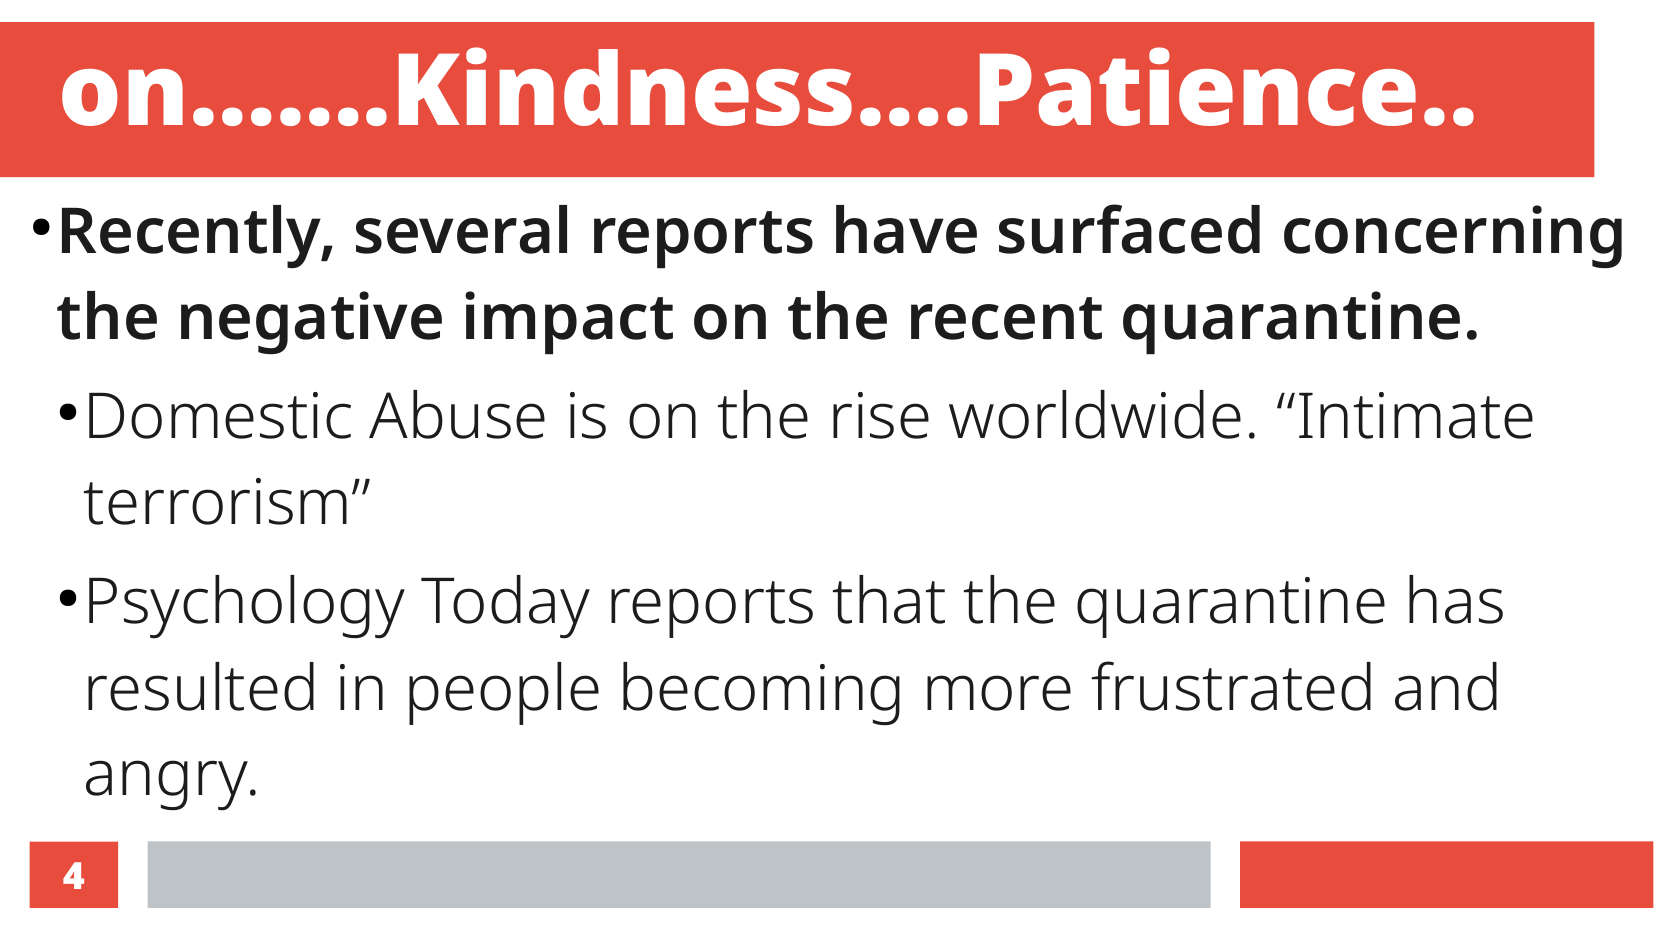

# Put on…….Kindness….Patience..
Recently, several reports have surfaced concerning the negative impact on the recent quarantine.
Domestic Abuse is on the rise worldwide. “Intimate terrorism”
Psychology Today reports that the quarantine has resulted in people becoming more frustrated and angry.
4